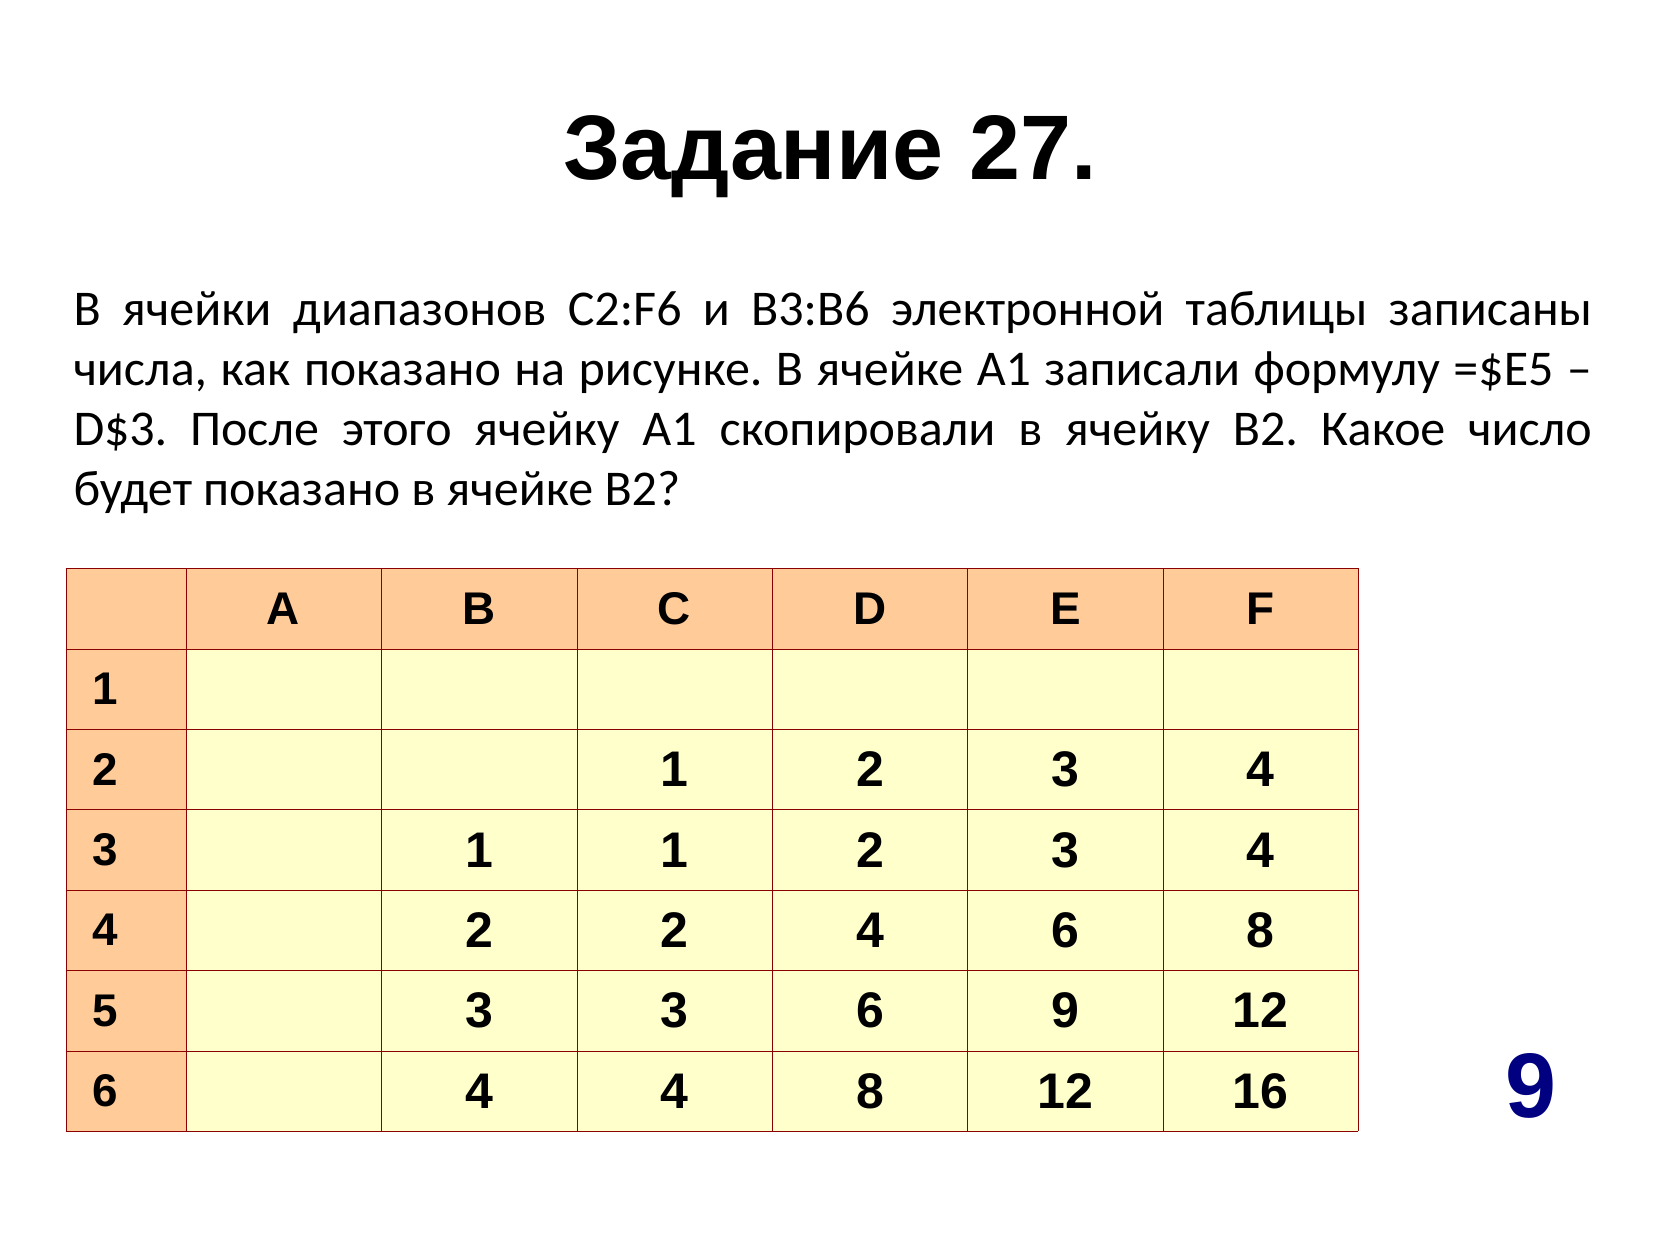

# Задание 27.
В ячейки диапазонов C2:F6 и B3:B6 электронной таблицы записаны числа, как показано на рисунке. В ячейке A1 записали формулу =$E5 – D$3. После этого ячейку A1 скопировали в ячейку B2. Какое число будет показано в ячейке B2?
| | А | В | С | D | Е | F |
| --- | --- | --- | --- | --- | --- | --- |
| 1 | | | | | | |
| 2 | | | 1 | 2 | 3 | 4 |
| 3 | | 1 | 1 | 2 | 3 | 4 |
| 4 | | 2 | 2 | 4 | 6 | 8 |
| 5 | | 3 | 3 | 6 | 9 | 12 |
| 6 | | 4 | 4 | 8 | 12 | 16 |
9